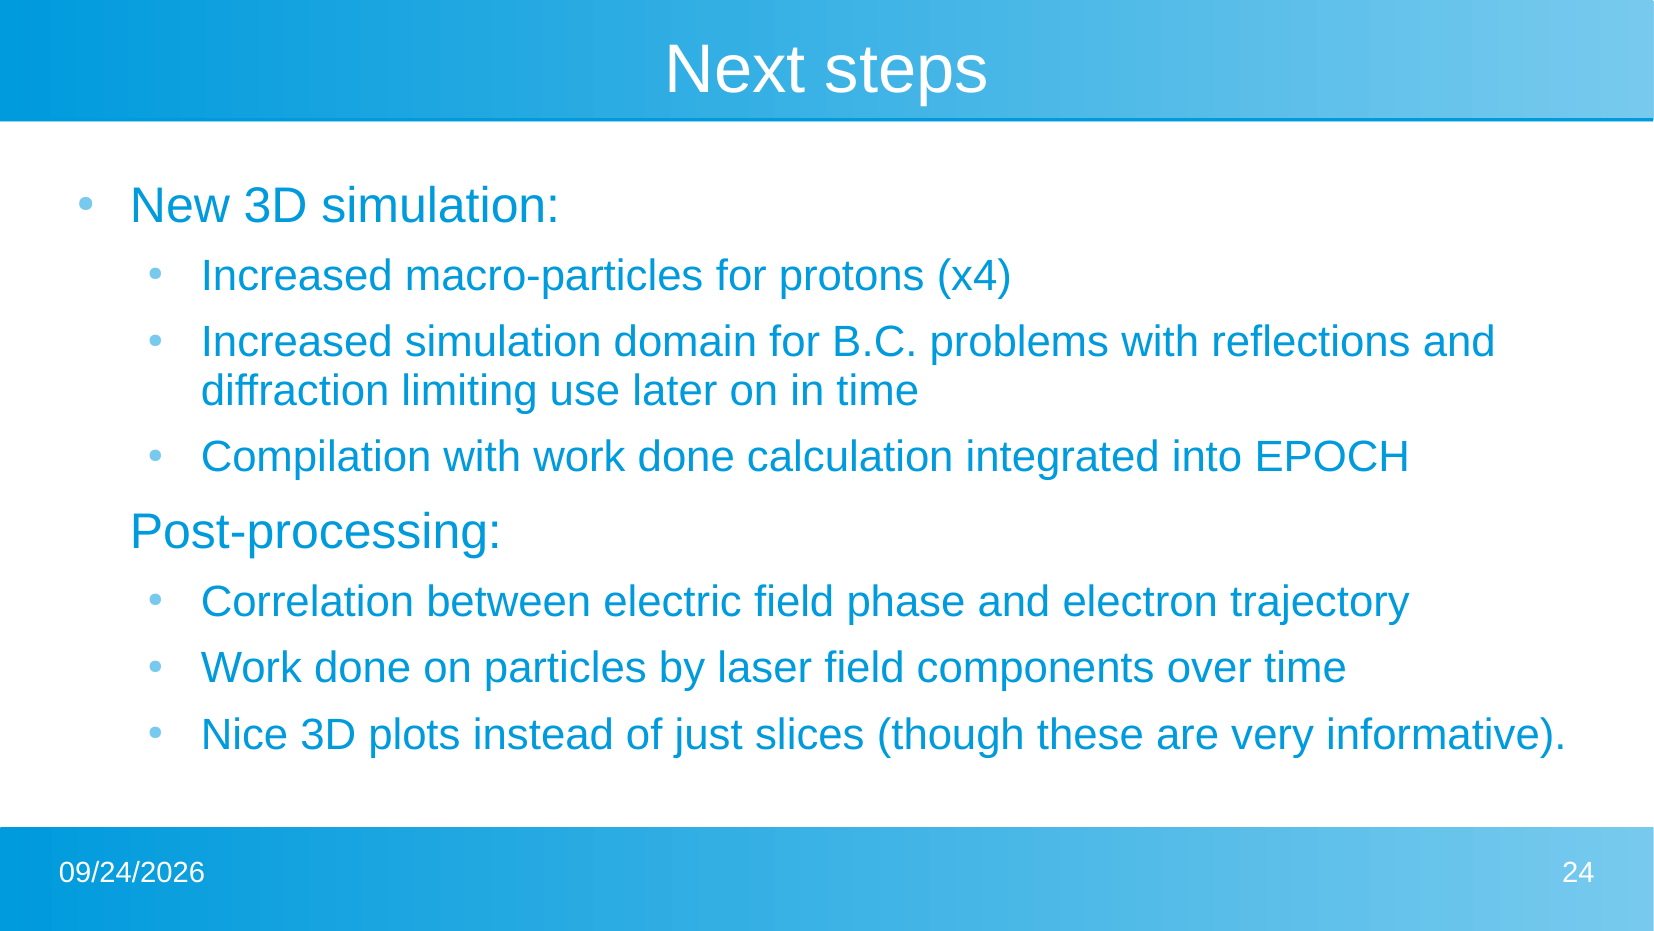

# Next steps
New 3D simulation:
Increased macro-particles for protons (x4)
Increased simulation domain for B.C. problems with reflections and diffraction limiting use later on in time
Compilation with work done calculation integrated into EPOCH
Post-processing:
Correlation between electric field phase and electron trajectory
Work done on particles by laser field components over time
Nice 3D plots instead of just slices (though these are very informative).
24